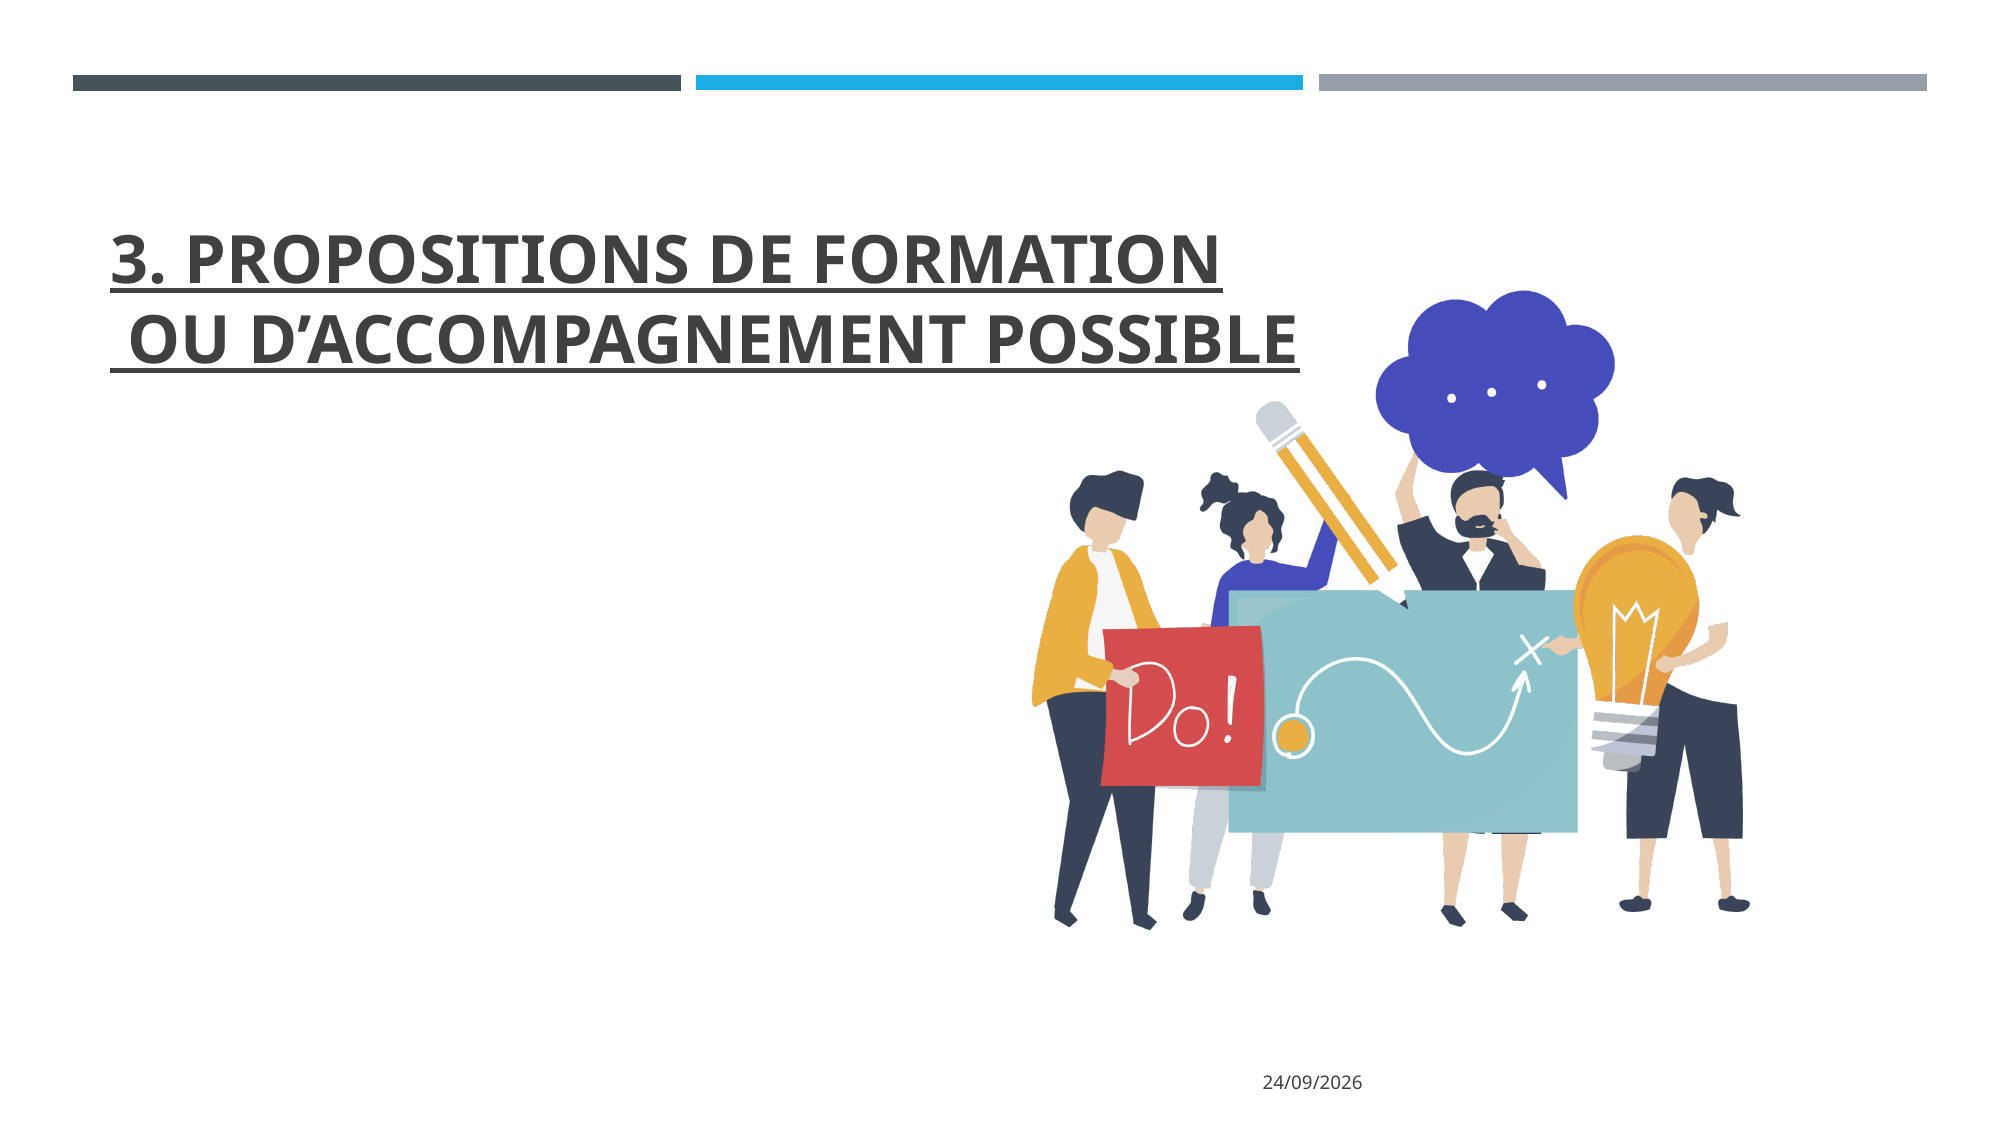

# 3. Propositions de formation ou d’accompagnement possible